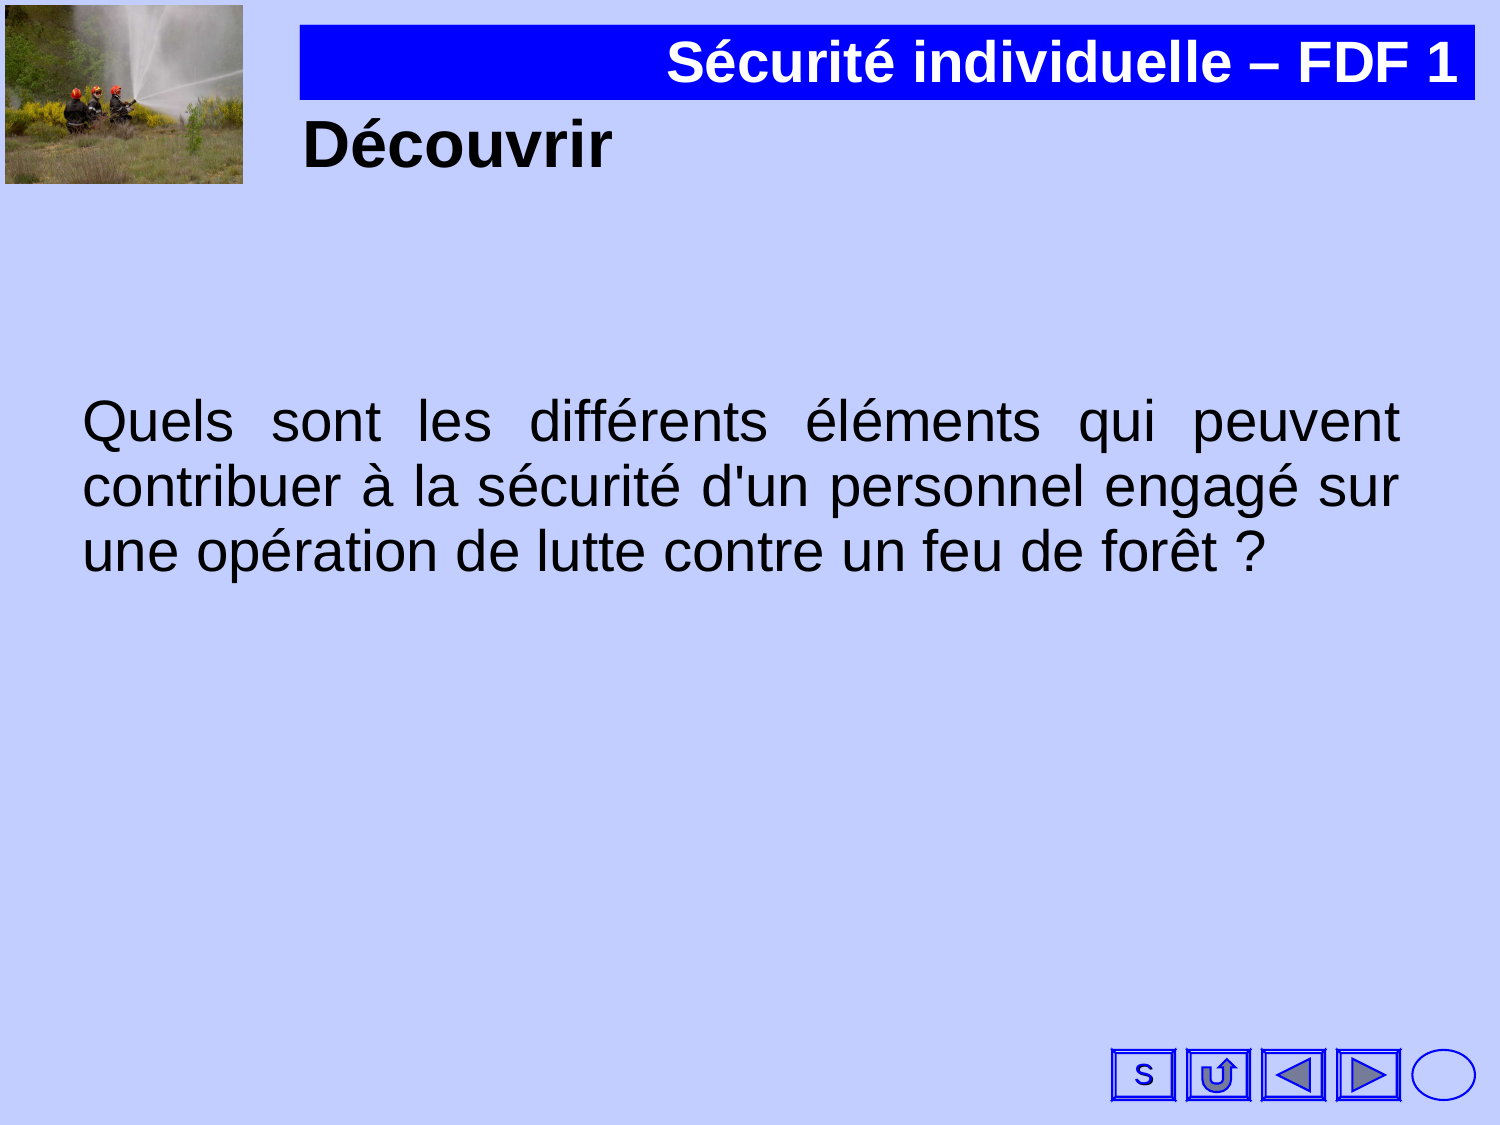

Sécurité individuelle – FDF 1
Découvrir
# Quels sont les différents éléments qui peuvent contribuer à la sécurité d'un personnel engagé sur une opération de lutte contre un feu de forêt ?